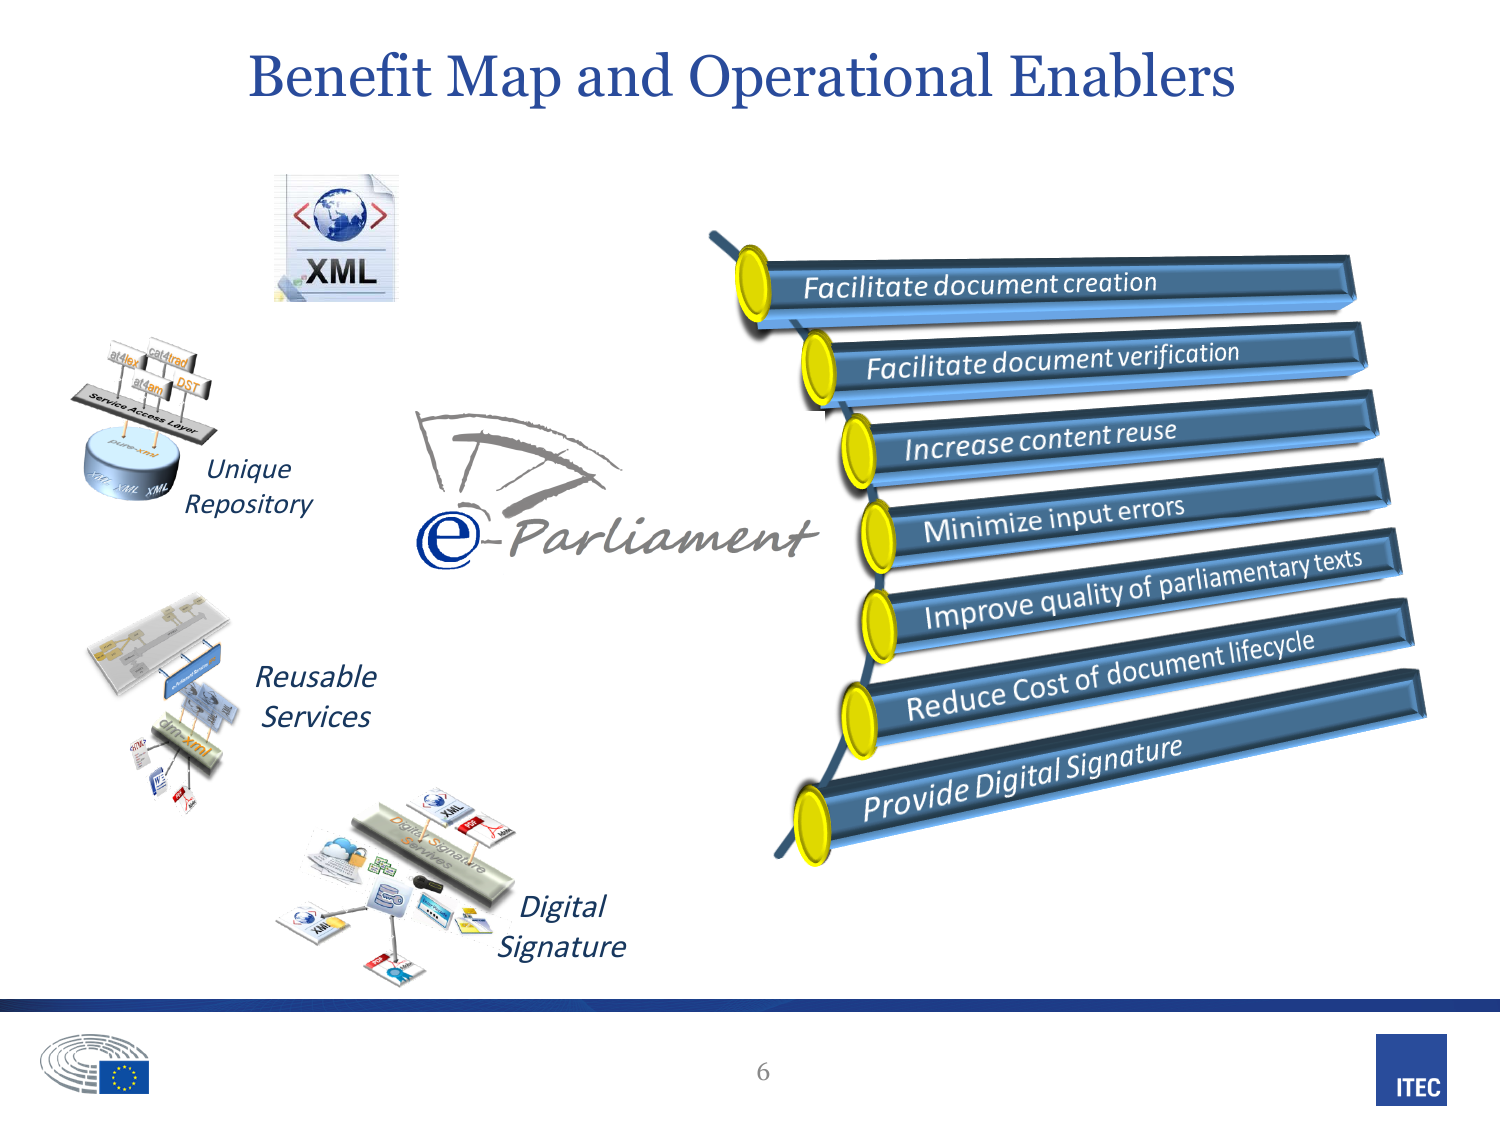

# Benefit Map and Operational Enablers
Unique
Repository
Reusable
Services
Digital
Signature